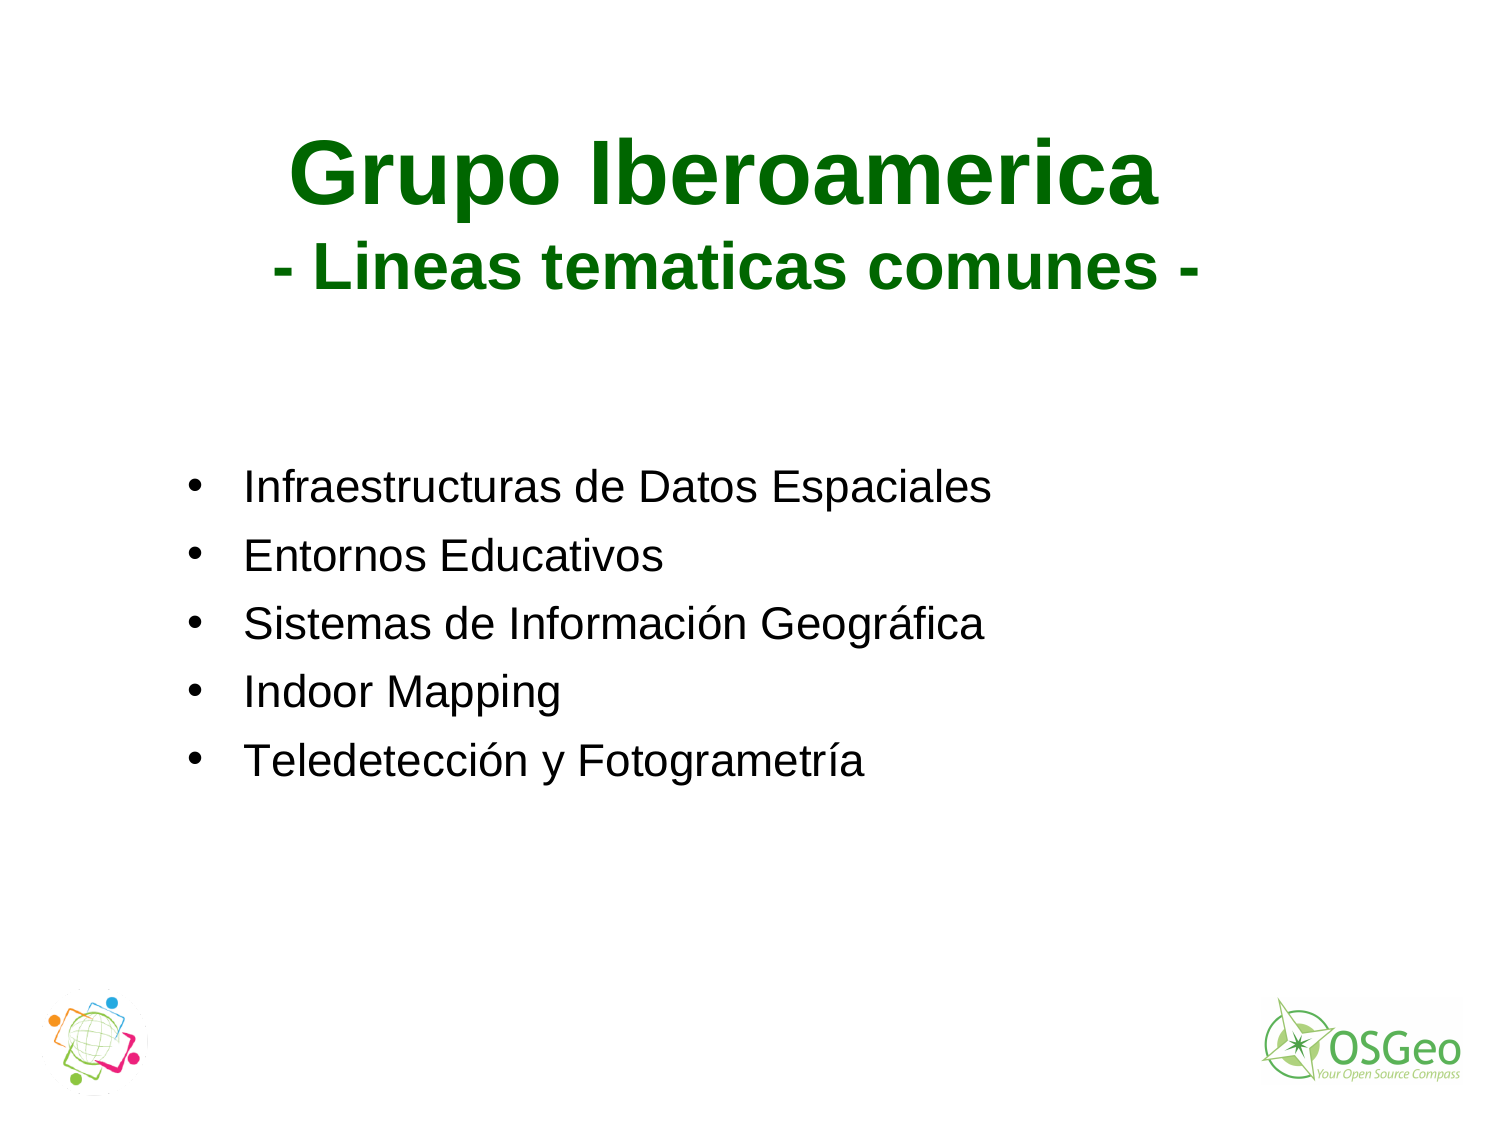

Grupo Iberoamerica
- Lineas tematicas comunes -
Infraestructuras de Datos Espaciales
Entornos Educativos
Sistemas de Información Geográfica
Indoor Mapping
Teledetección y Fotogrametría